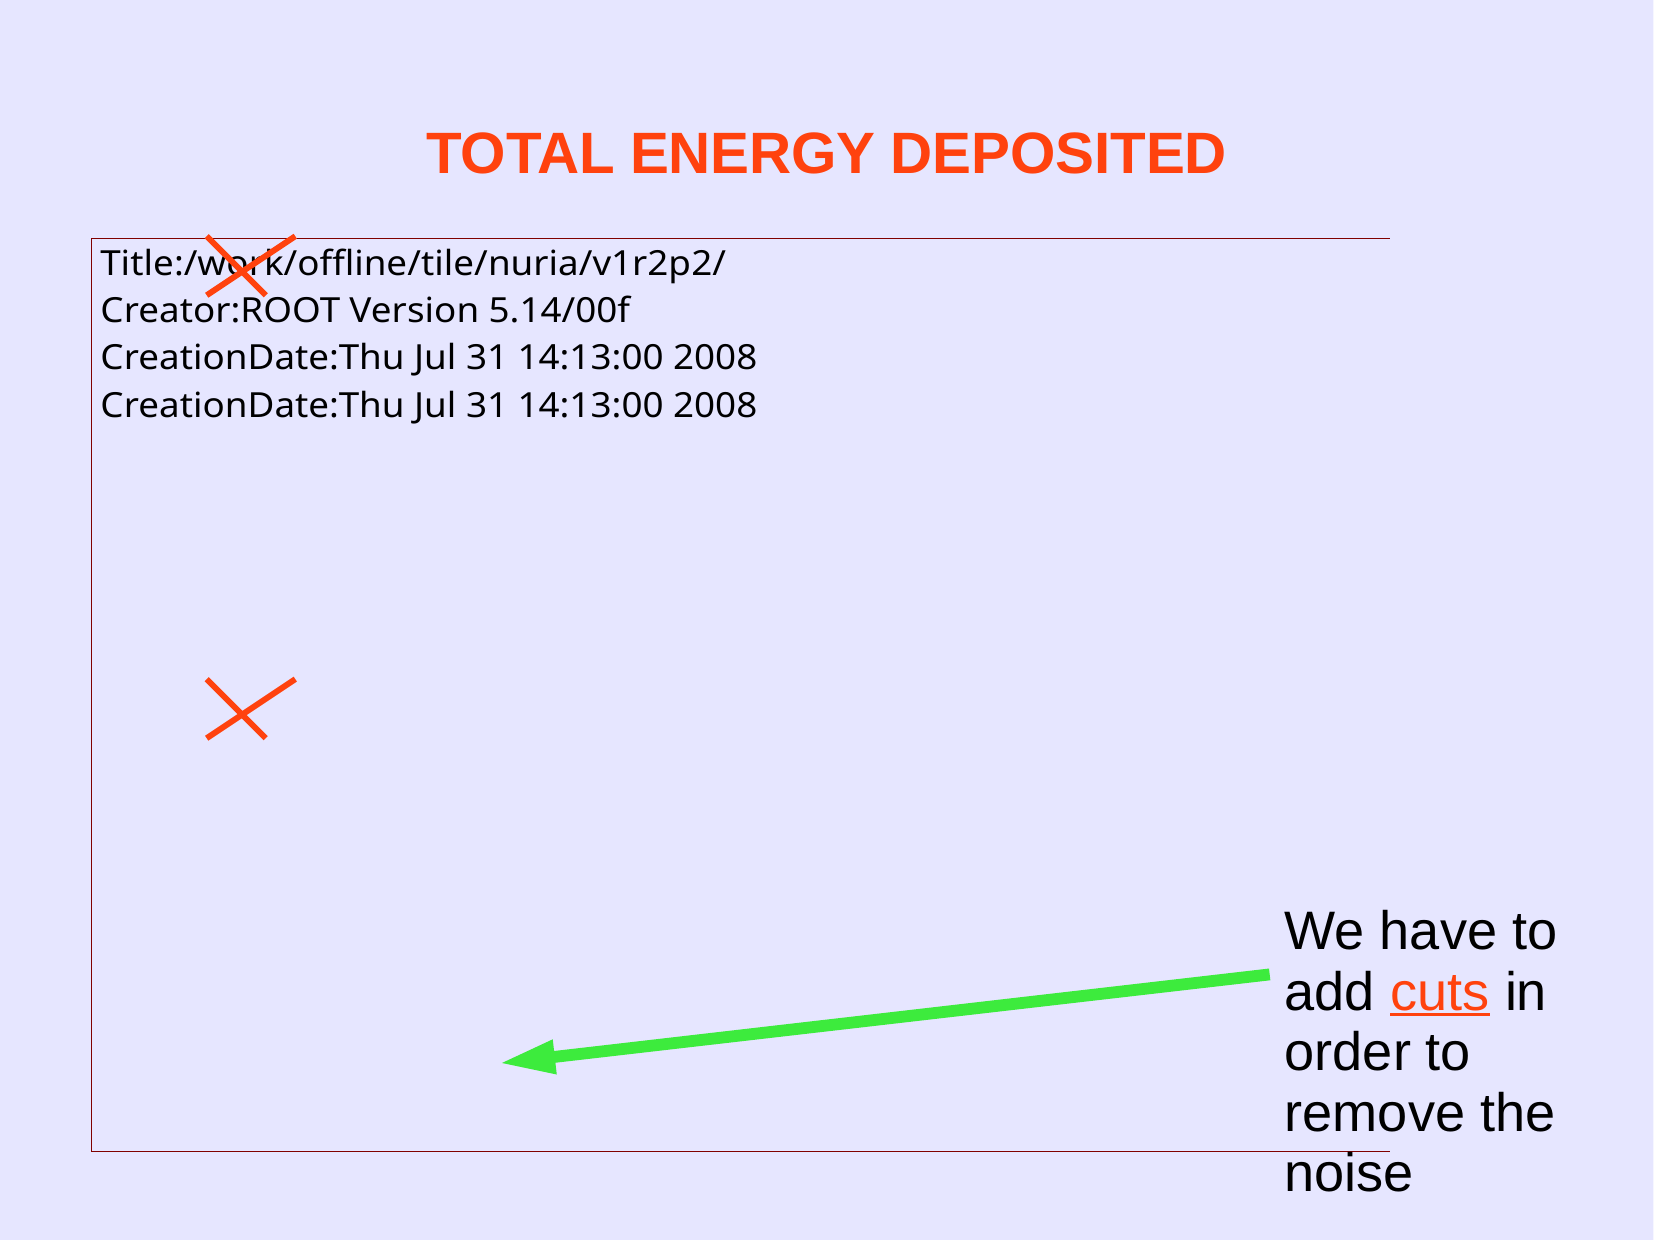

# TOTAL ENERGY DEPOSITED
We have to add cuts in order to remove the noise